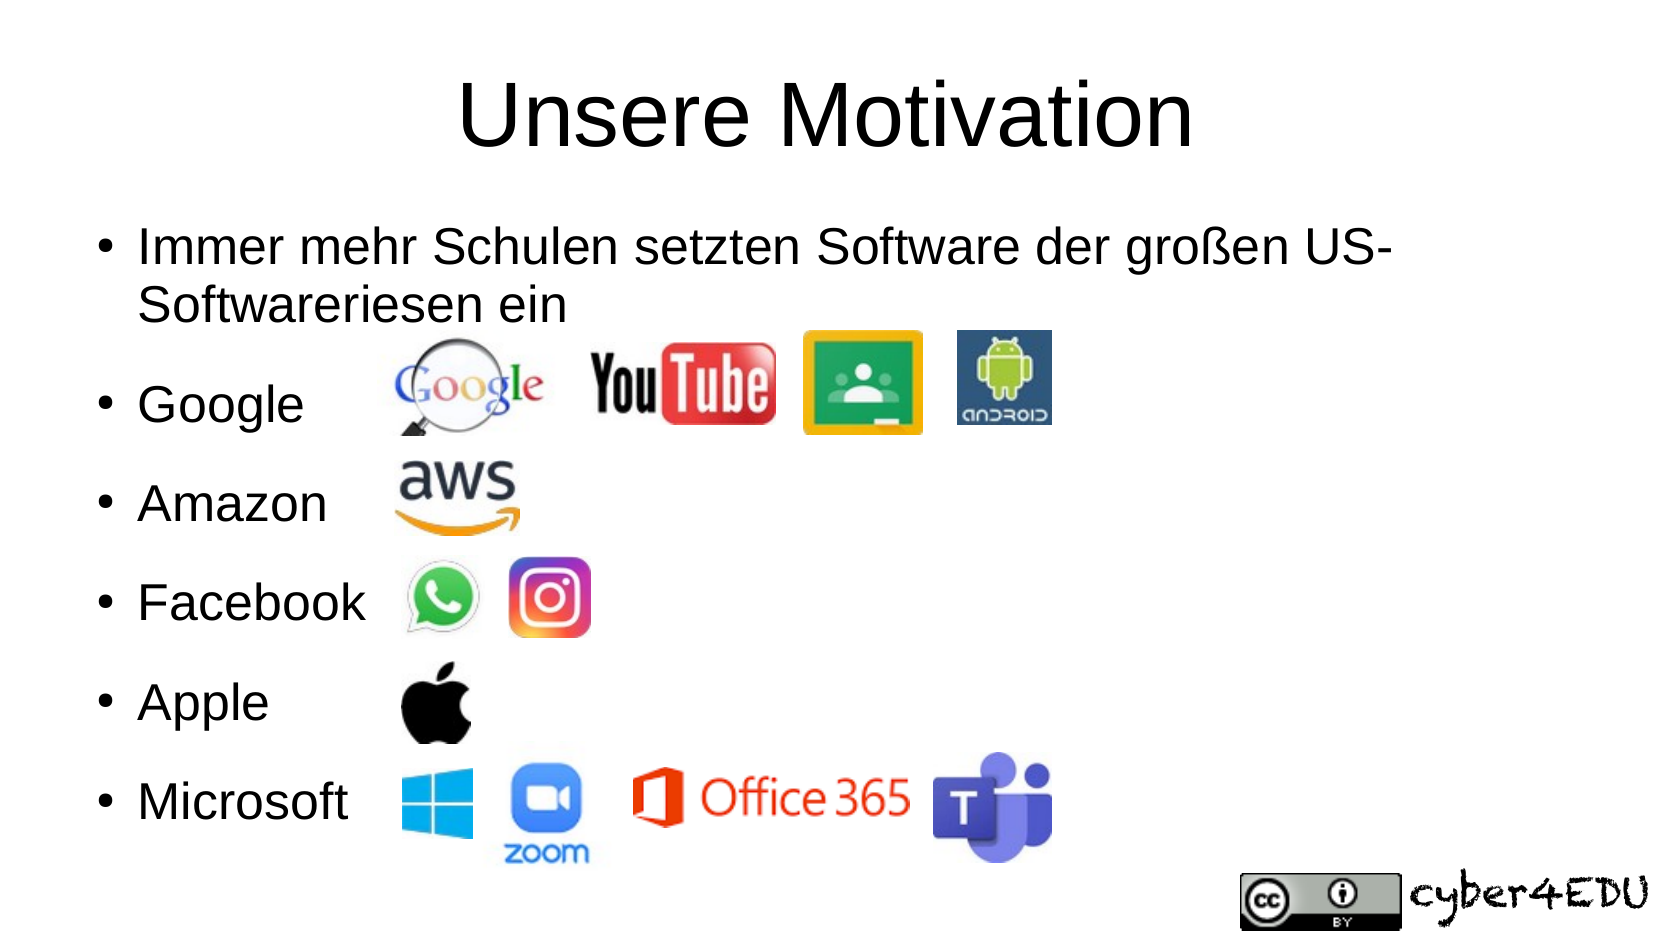

# Unsere Motivation
Immer mehr Schulen setzten Software der großen US-Softwareriesen ein
Google
Amazon
Facebook
Apple
Microsoft